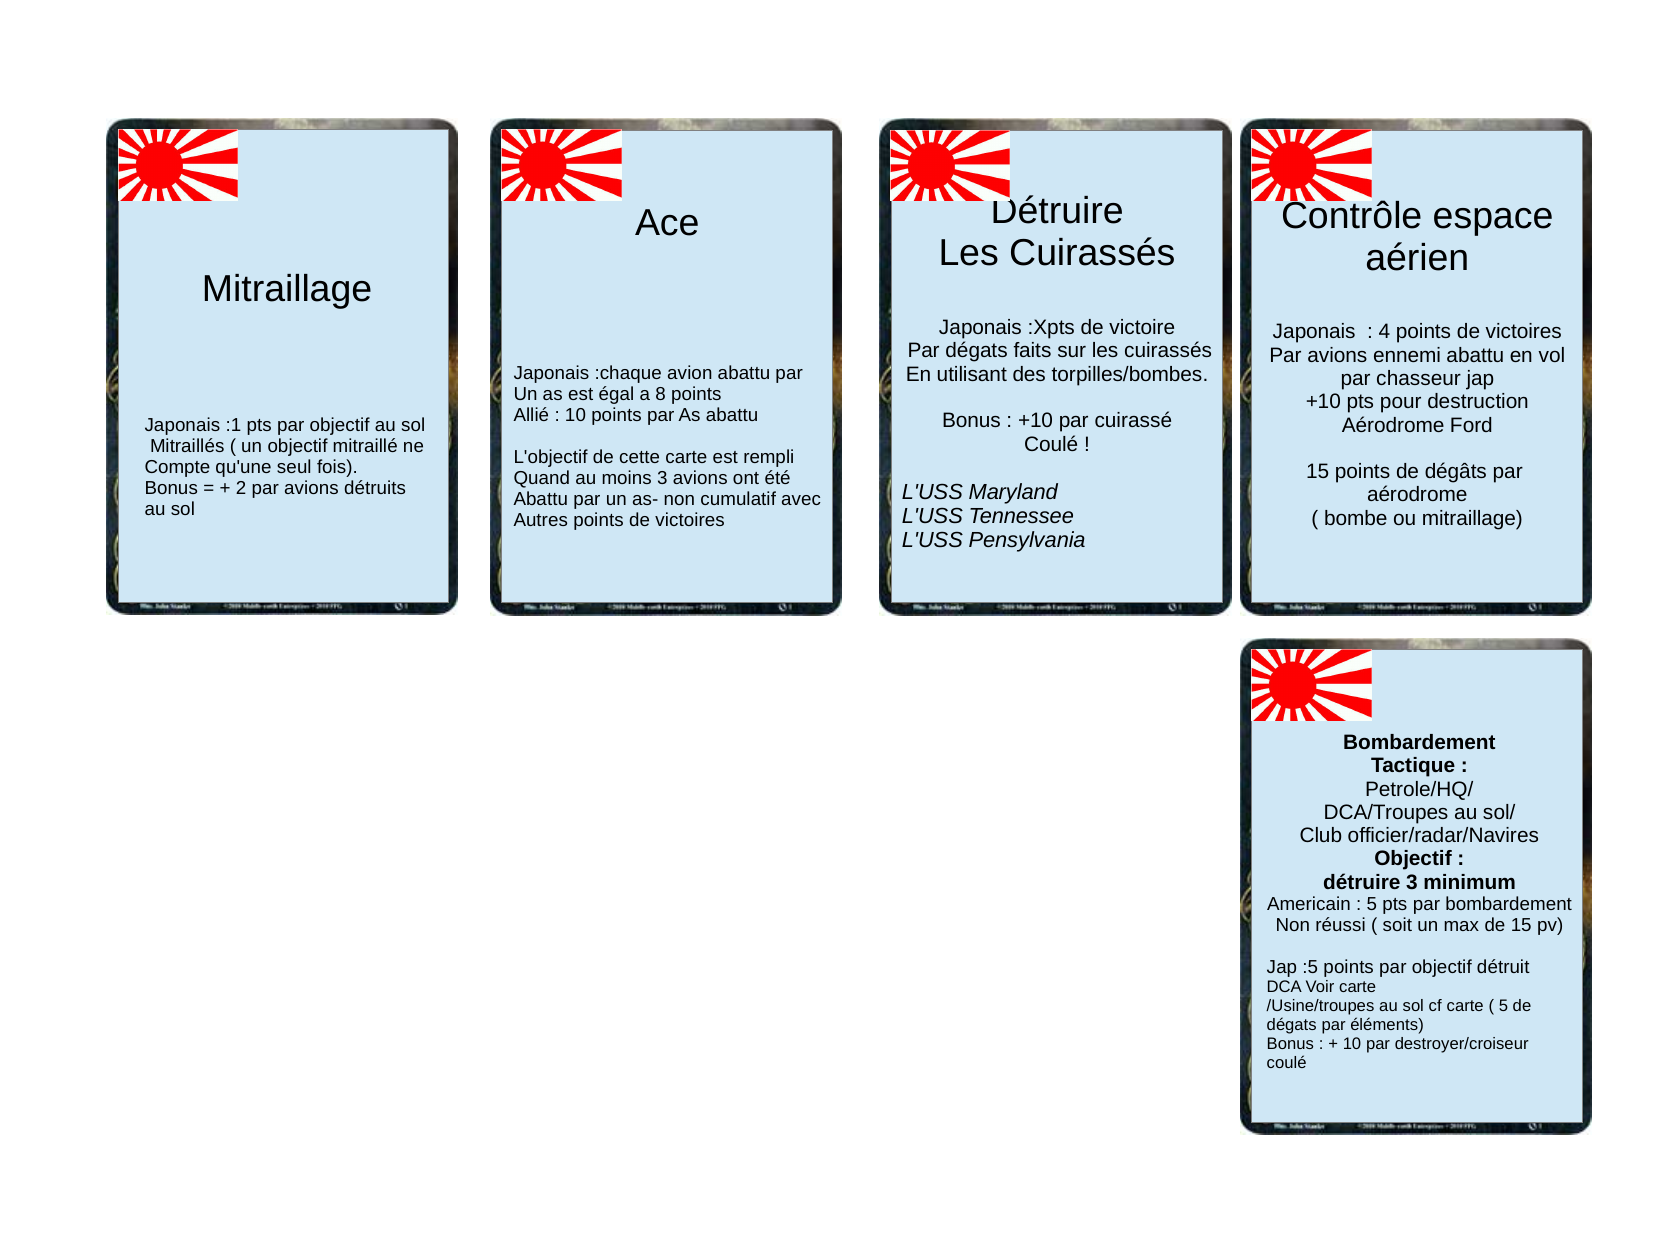

Trench
Strafing
Mission
Ace
Japonais :chaque avion abattu par
Un as est égal a 8 points
Allié : 10 points par As abattu
L'objectif de cette carte est rempli
Quand au moins 3 avions ont été
Abattu par un as- non cumulatif avec
Autres points de victoires
Détruire
Les Cuirassés
Japonais :Xpts de victoire
 Par dégats faits sur les cuirassés
En utilisant des torpilles/bombes.
Bonus : +10 par cuirassé
Coulé !
L'USS Maryland
L'USS Tennessee
L'USS Pensylvania
Contrôle espace
aérien
Japonais  : 4 points de victoires
Par avions ennemi abattu en vol
par chasseur jap
+10 pts pour destruction
Aérodrome Ford
15 points de dégâts par
aérodrome
( bombe ou mitraillage)
Mitraillage
Japonais :1 pts par objectif au sol
 Mitraillés ( un objectif mitraillé ne
Compte qu'une seul fois).
Bonus = + 2 par avions détruits au sol
Bombardement
Tactique :
Petrole/HQ/
DCA/Troupes au sol/
Club officier/radar/Navires
Objectif :
détruire 3 minimum
Americain : 5 pts par bombardement
Non réussi ( soit un max de 15 pv)
Jap :5 points par objectif détruit
DCA Voir carte
/Usine/troupes au sol cf carte ( 5 de dégats par éléments)
Bonus : + 10 par destroyer/croiseur coulé